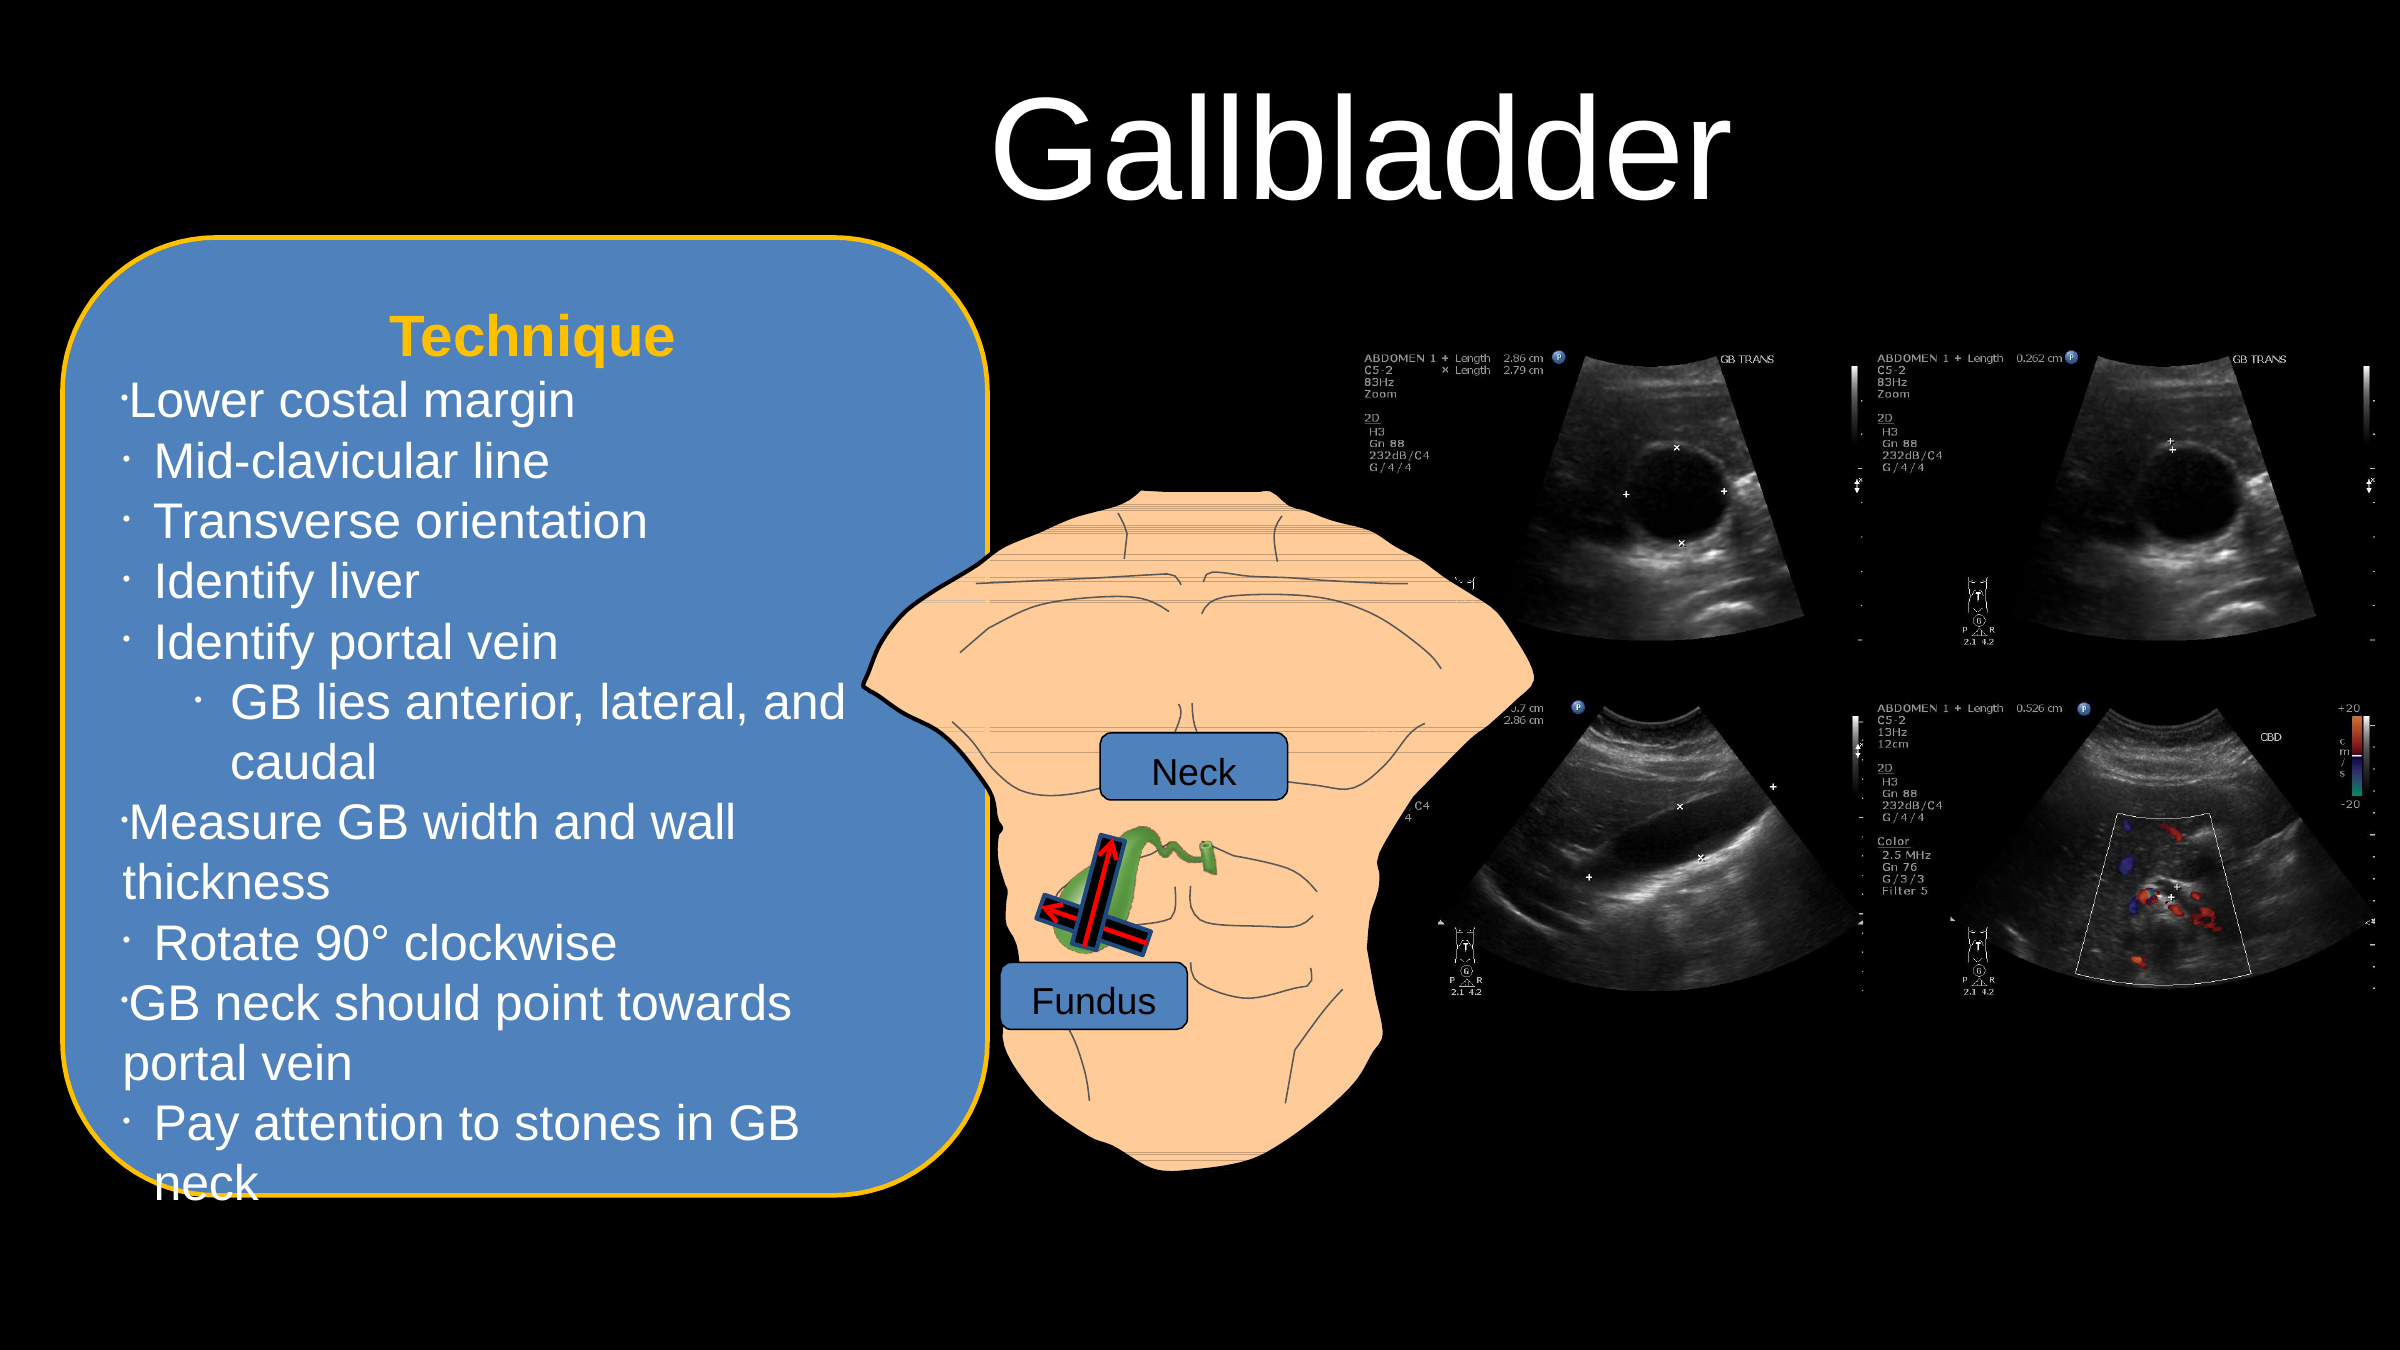

# Gallbladder
Technique
Lower costal margin
Mid-clavicular line
Transverse orientation
Identify liver
Identify portal vein
GB lies anterior, lateral, and caudal
Measure GB width and wall thickness
Rotate 90° clockwise
GB neck should point towards portal vein
Pay attention to stones in GB neck
Neck
Fundus